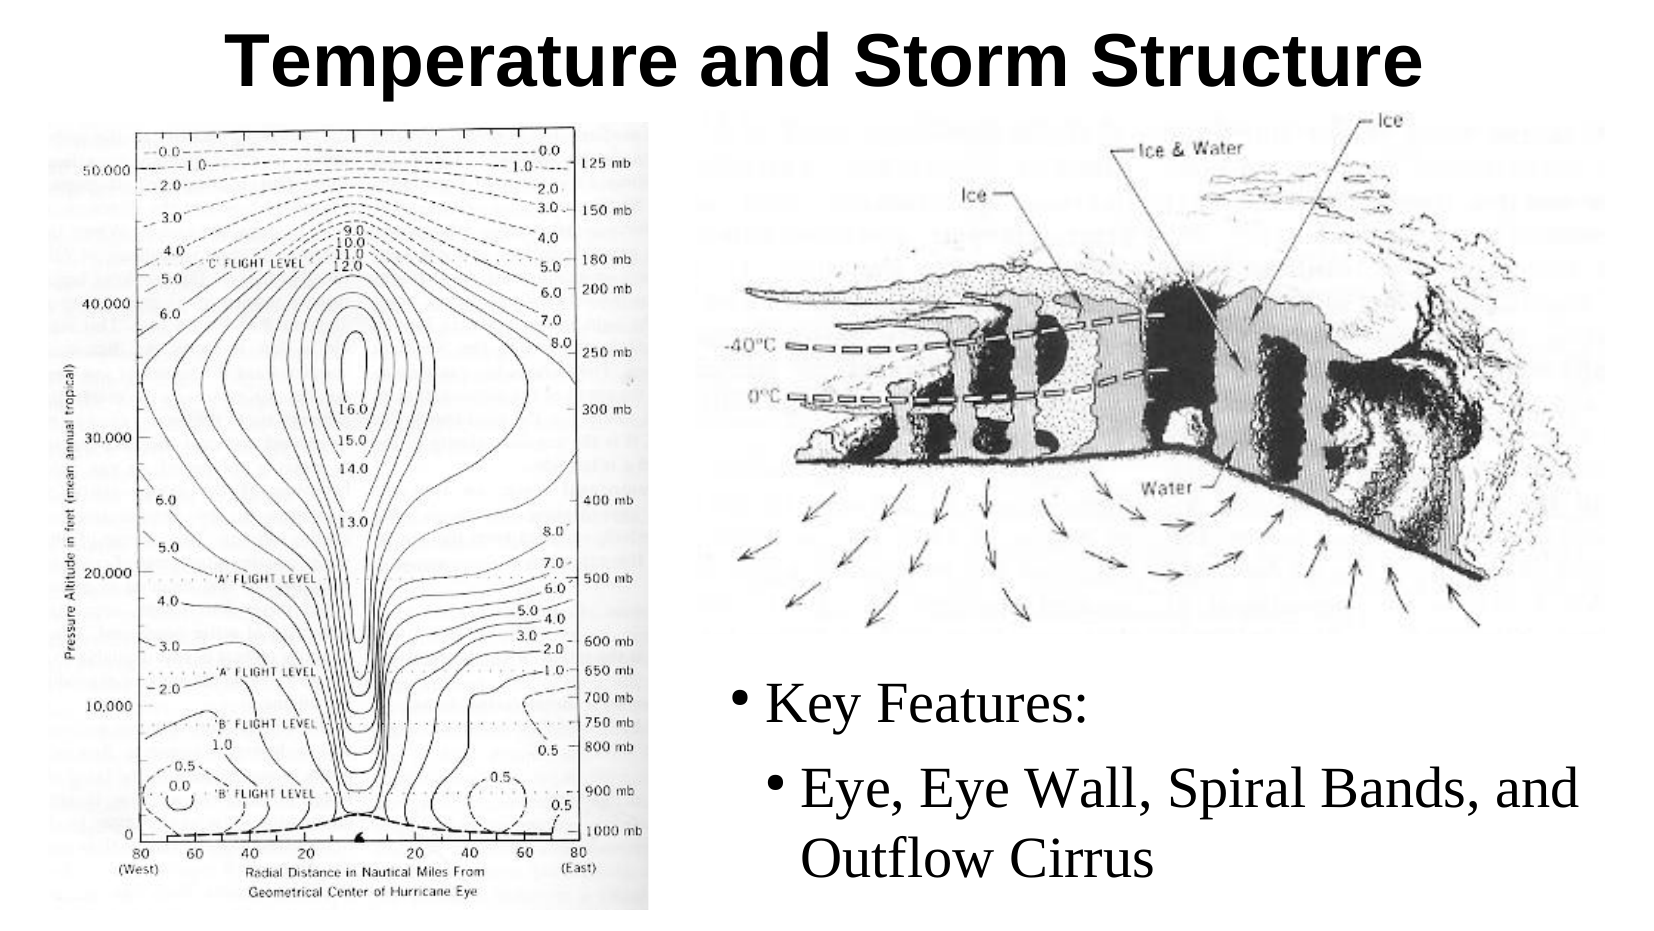

# Temperature and Storm Structure
Key Features:
Eye, Eye Wall, Spiral Bands, and Outflow Cirrus